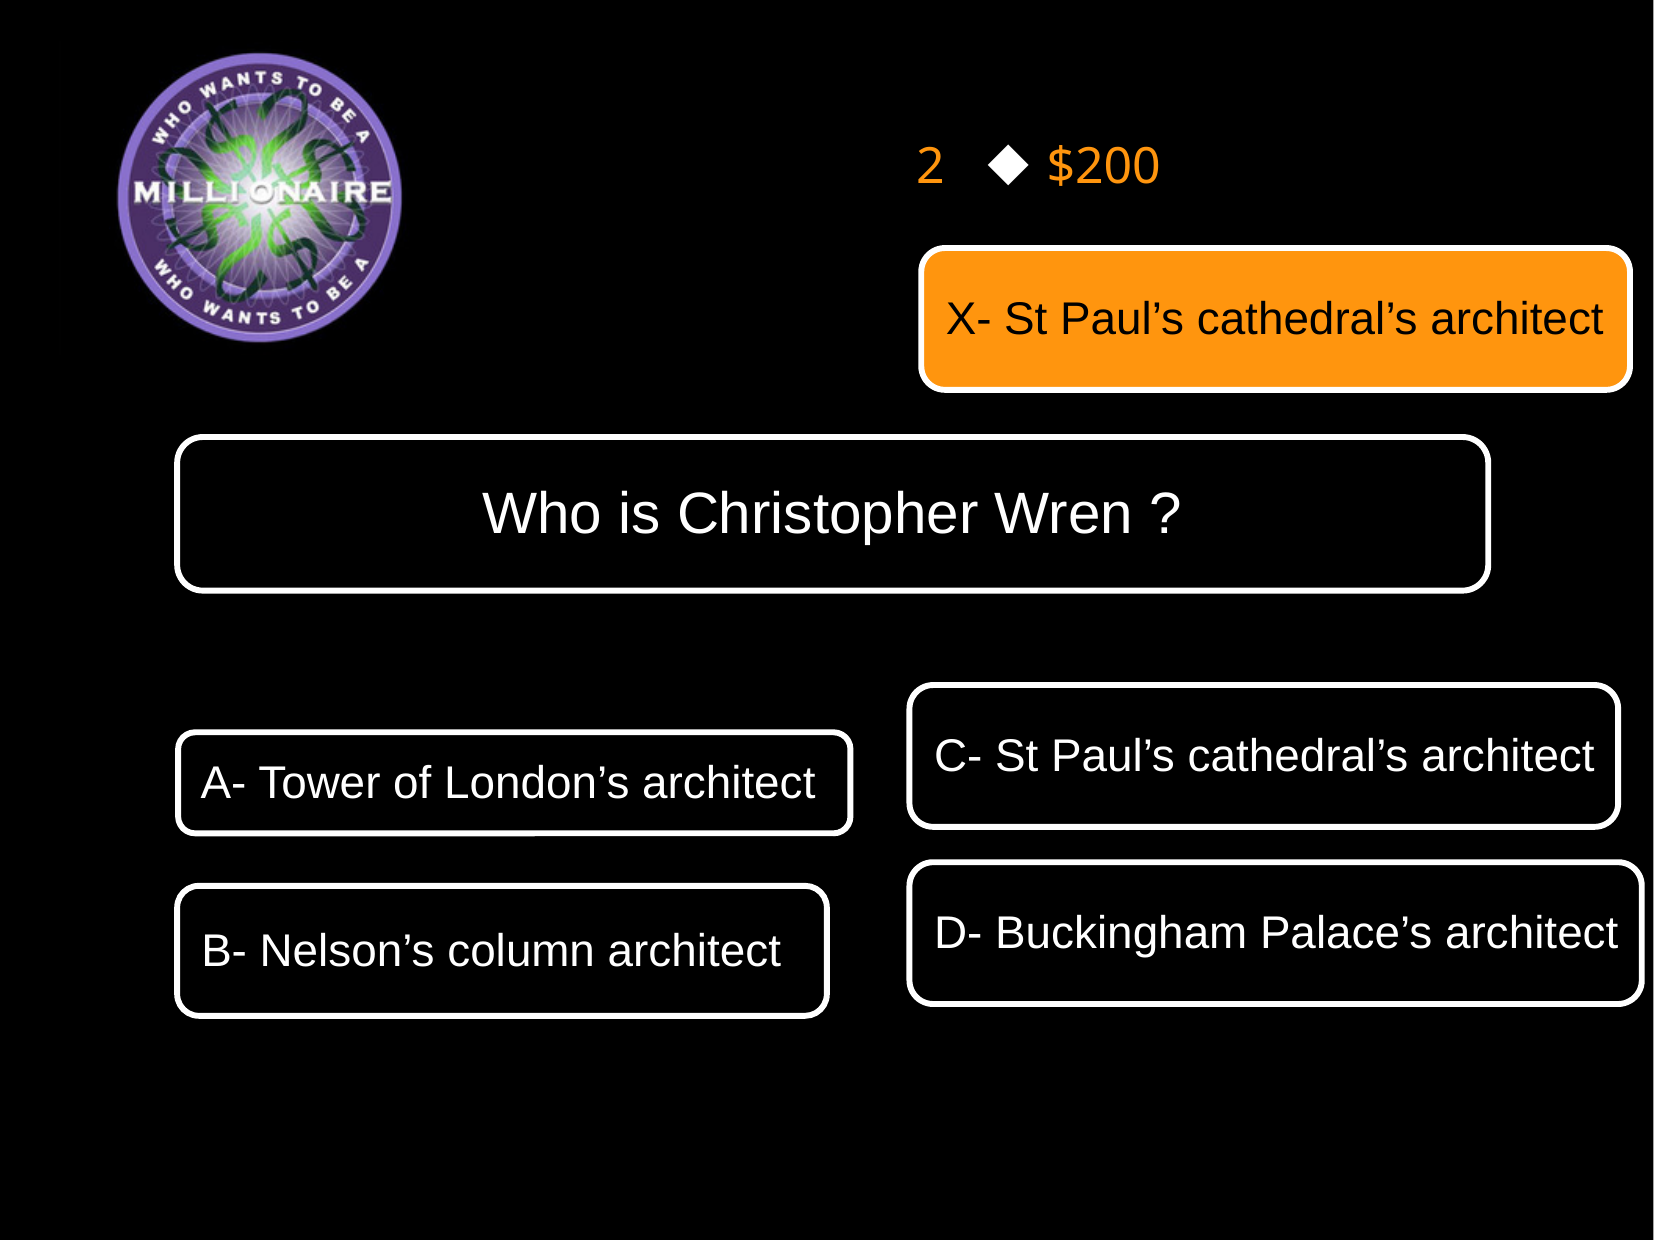

2  $200
X- St Paul’s cathedral’s architect
Who is Christopher Wren ?
C- St Paul’s cathedral’s architect
A- Tower of London’s architect
D- Buckingham Palace’s architect
B- Nelson’s column architect